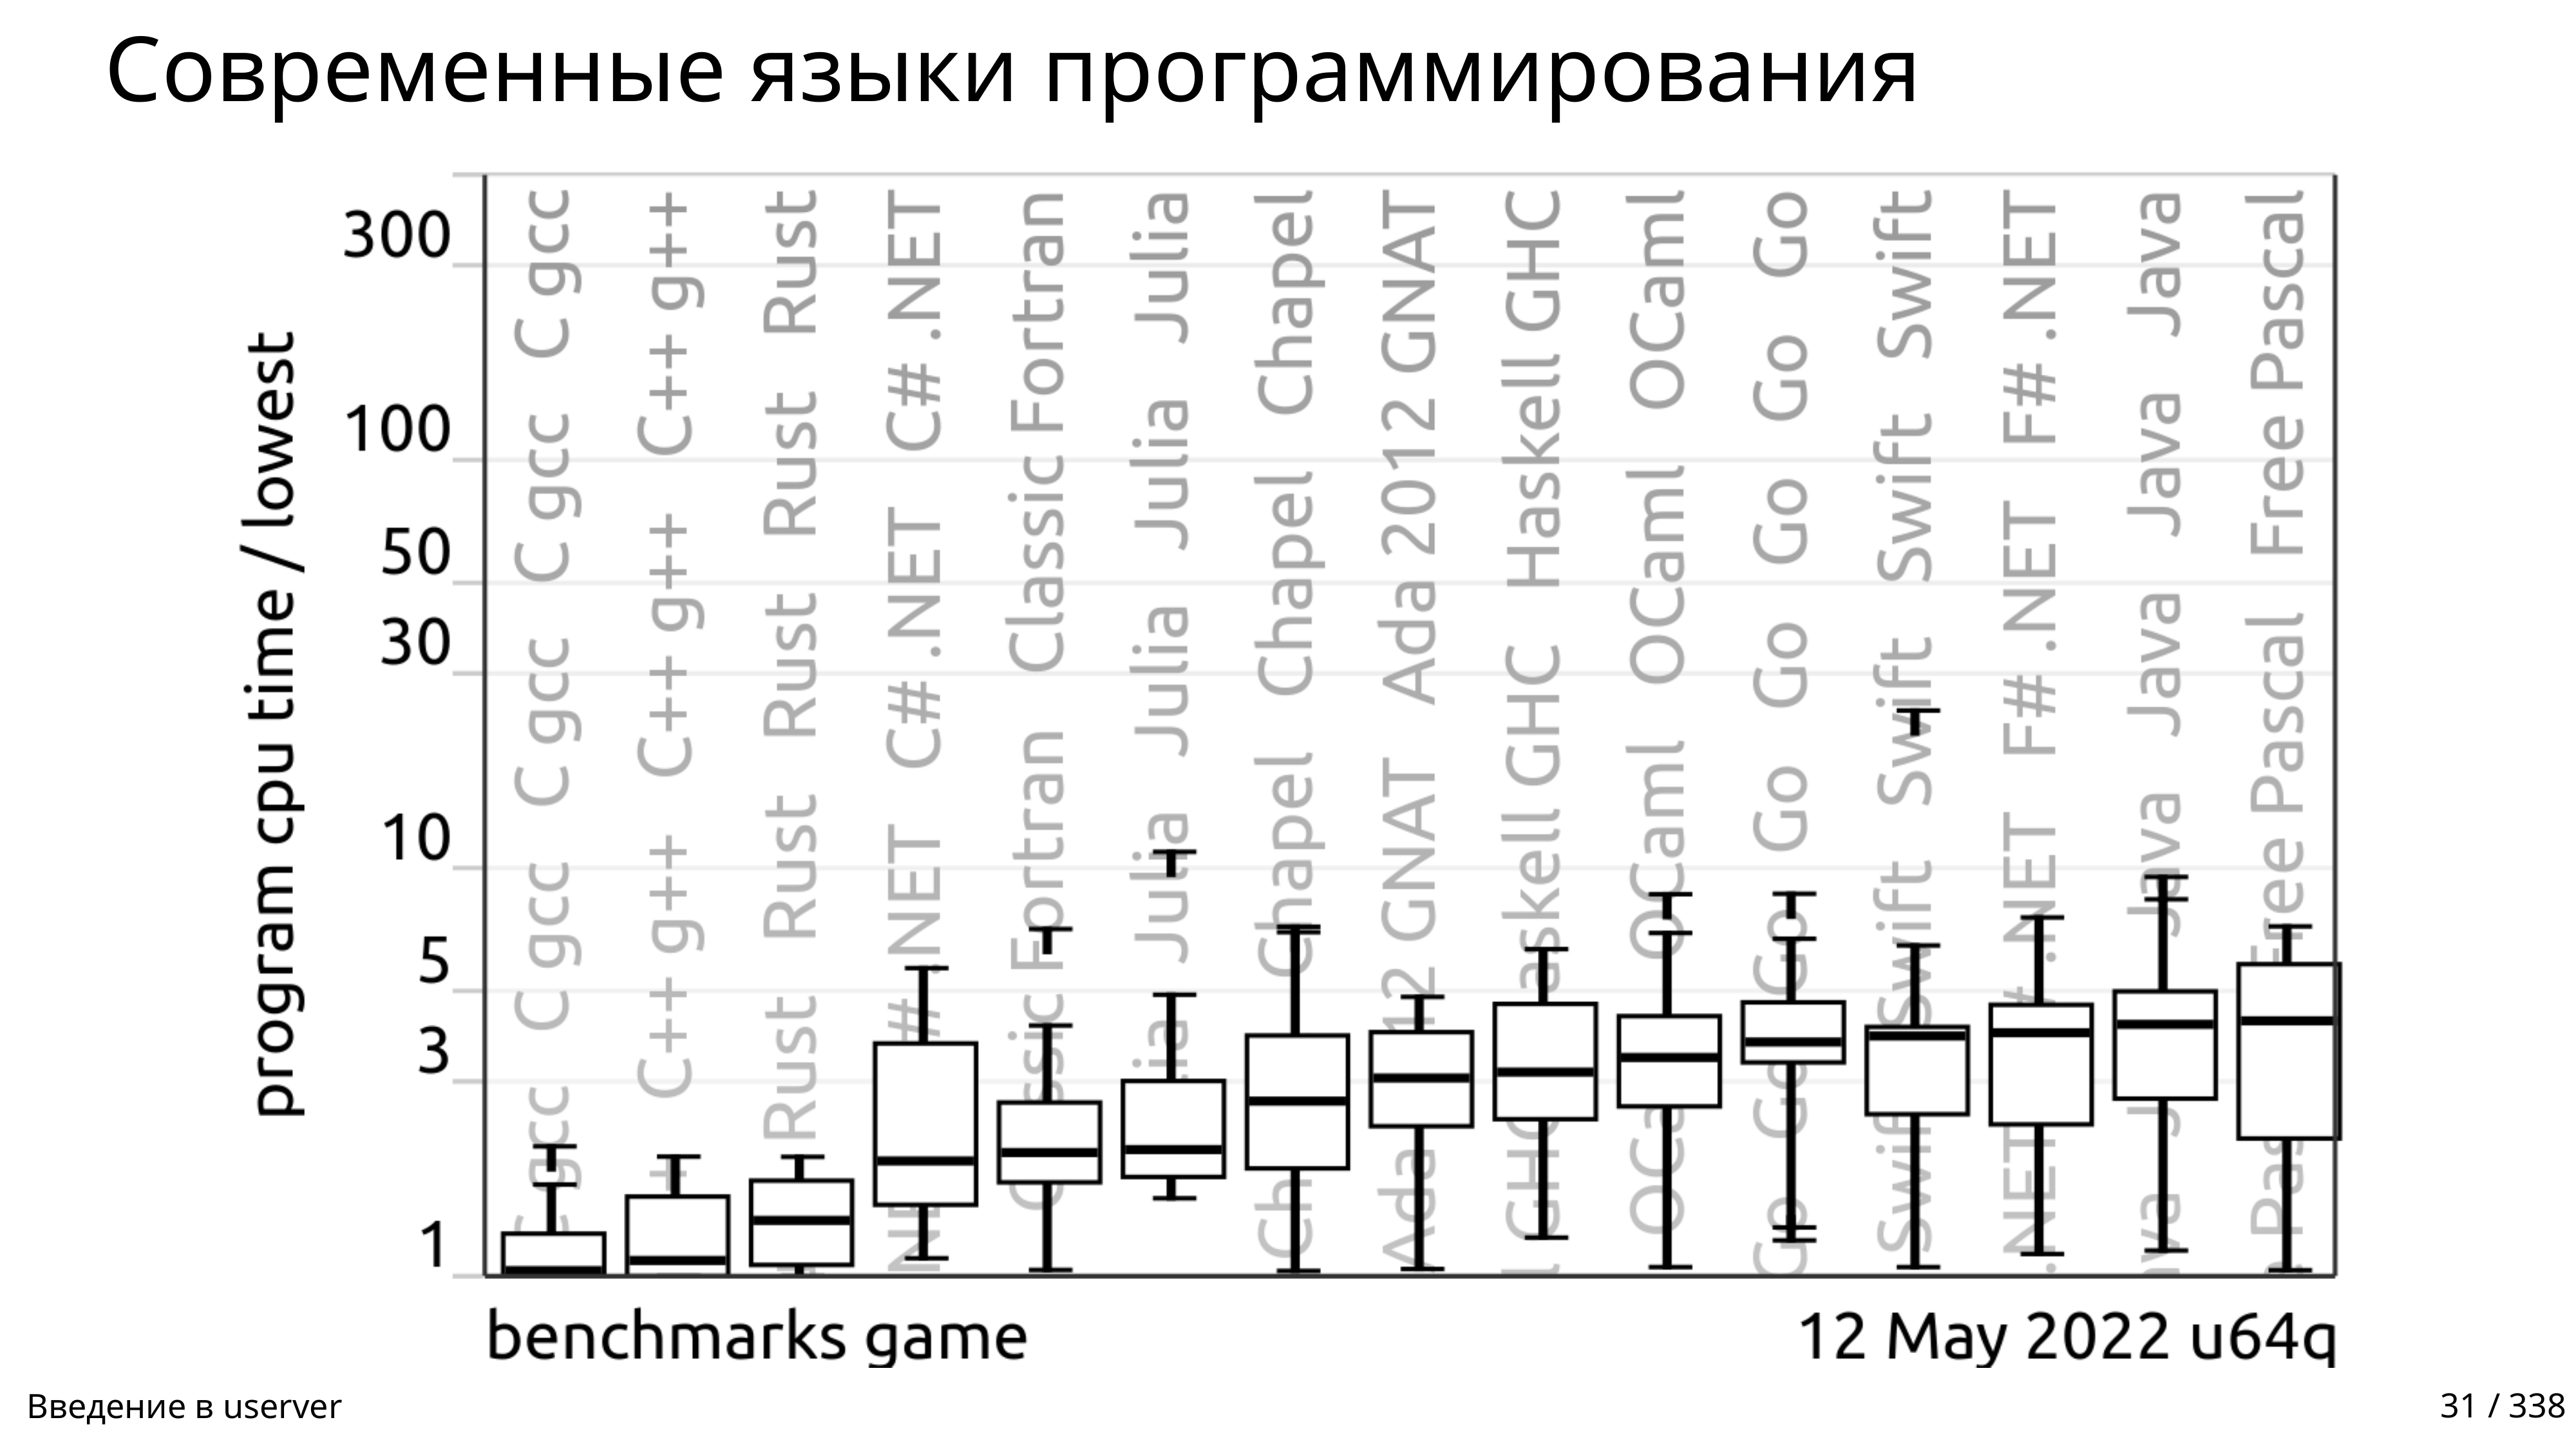

Современные языки программирования
#
Введение в userver